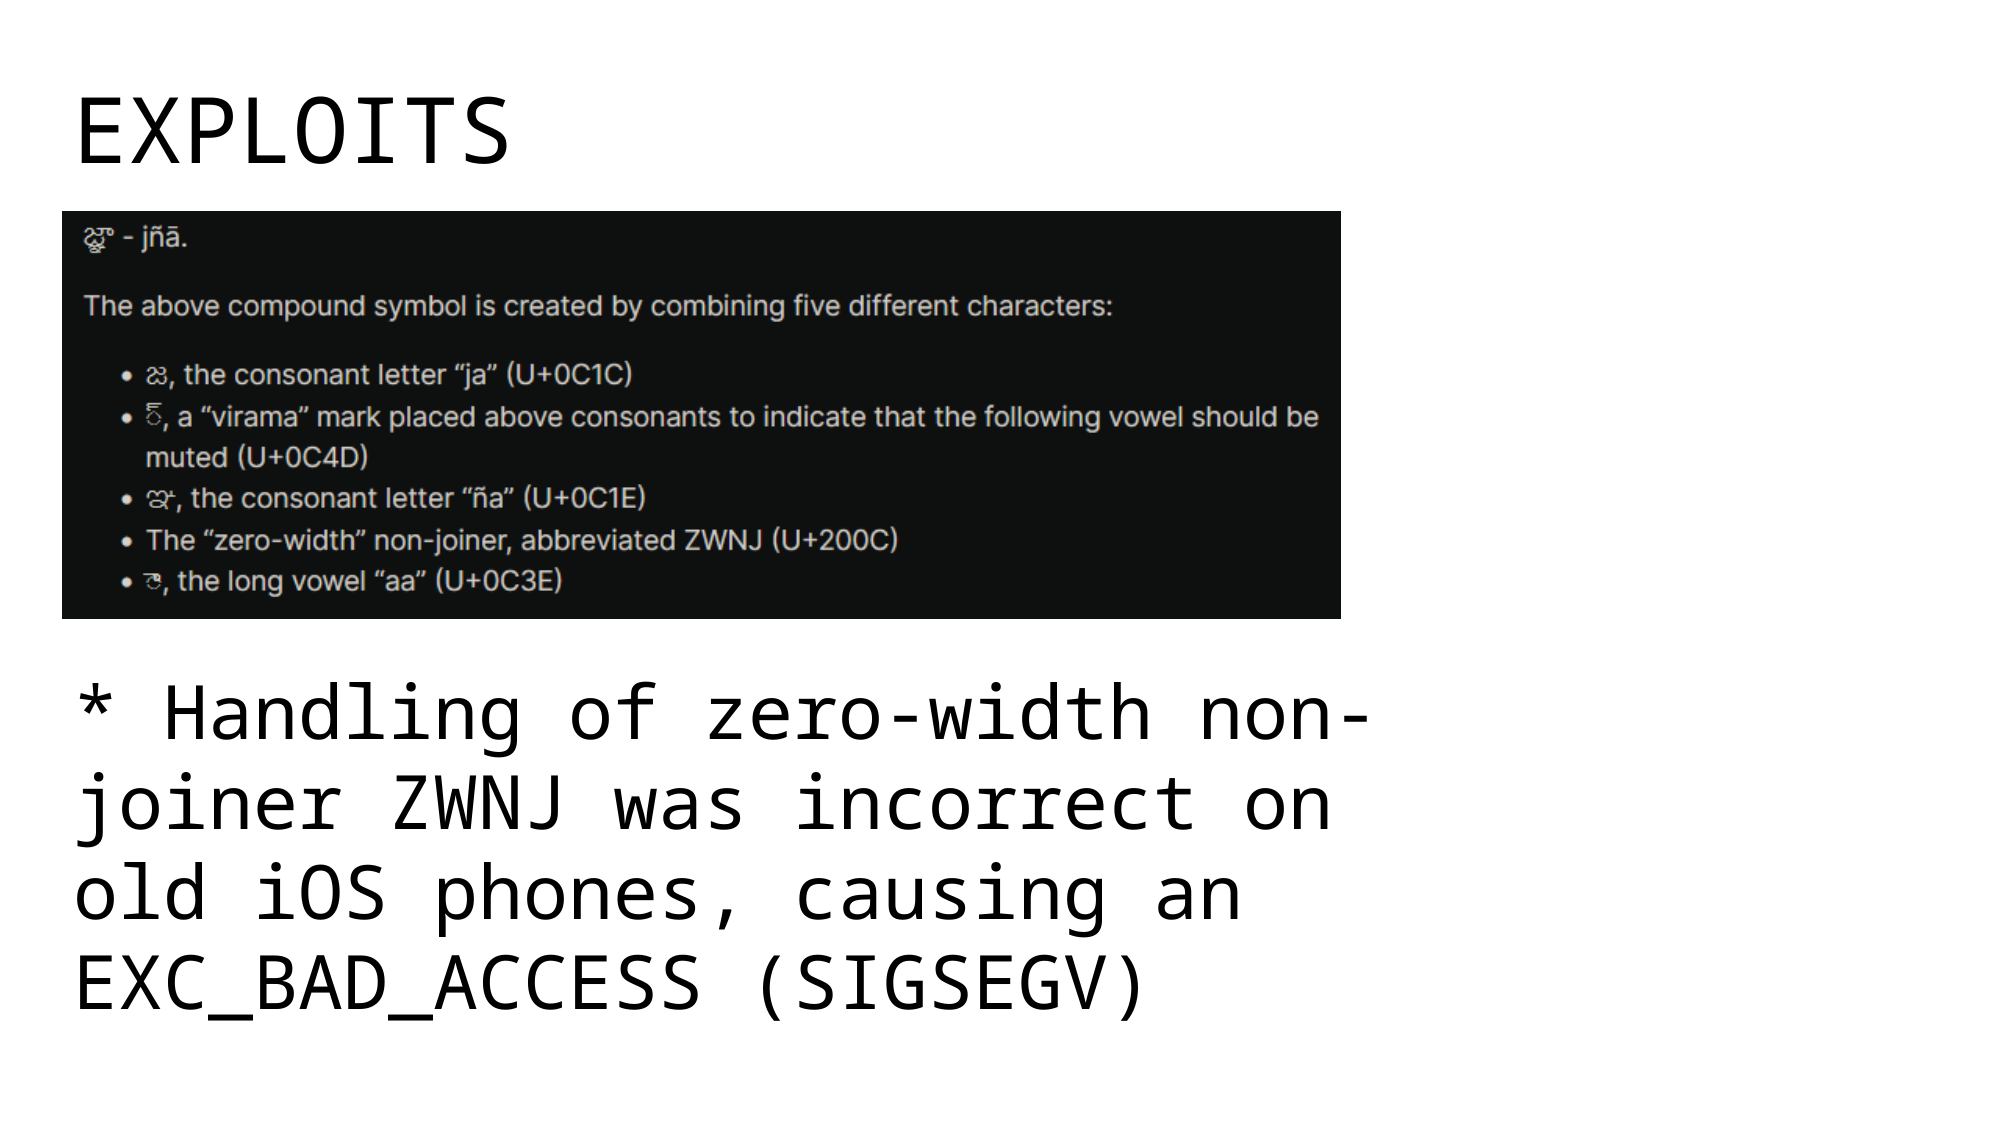

# EXPLOITS
* Handling of zero-width non-joiner ZWNJ was incorrect on old iOS phones, causing an EXC_BAD_ACCESS (SIGSEGV)